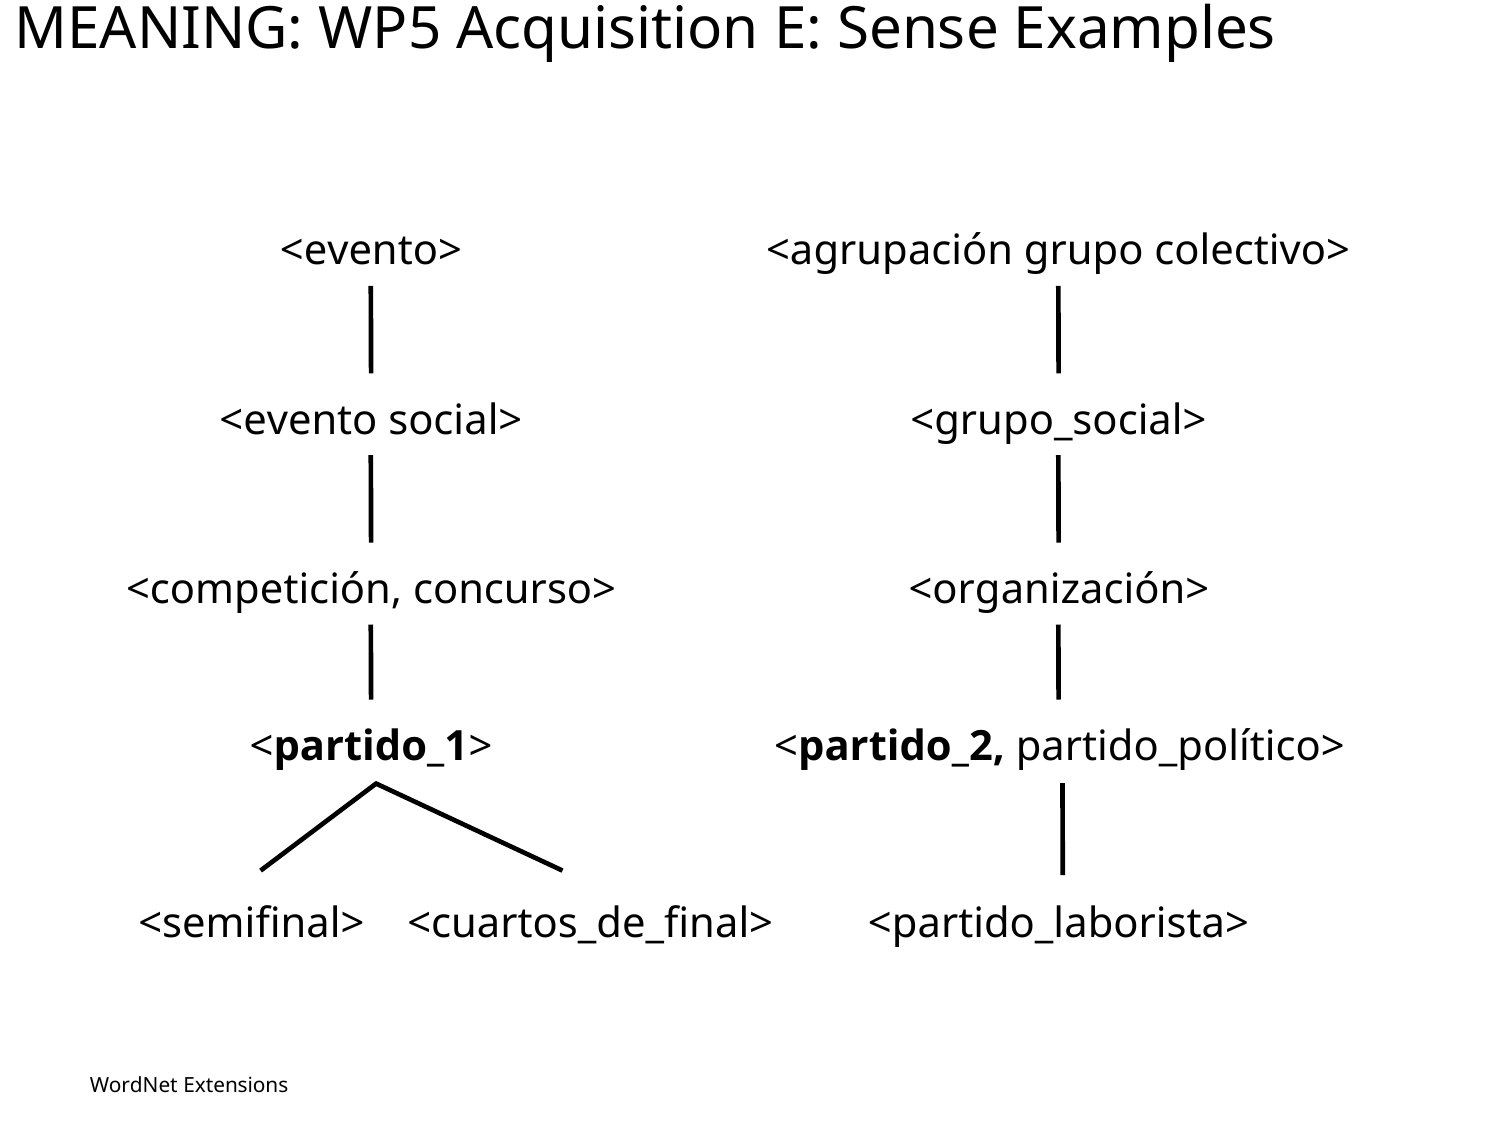

# MEANING: WP5 Acquisition E: Sense Examples
<evento>
<agrupación grupo colectivo>
<evento social>
<grupo_social>
<competición, concurso>
<organización>
<partido_1>
<partido_2, partido_político>
<semifinal>
<cuartos_de_final>
<partido_laborista>